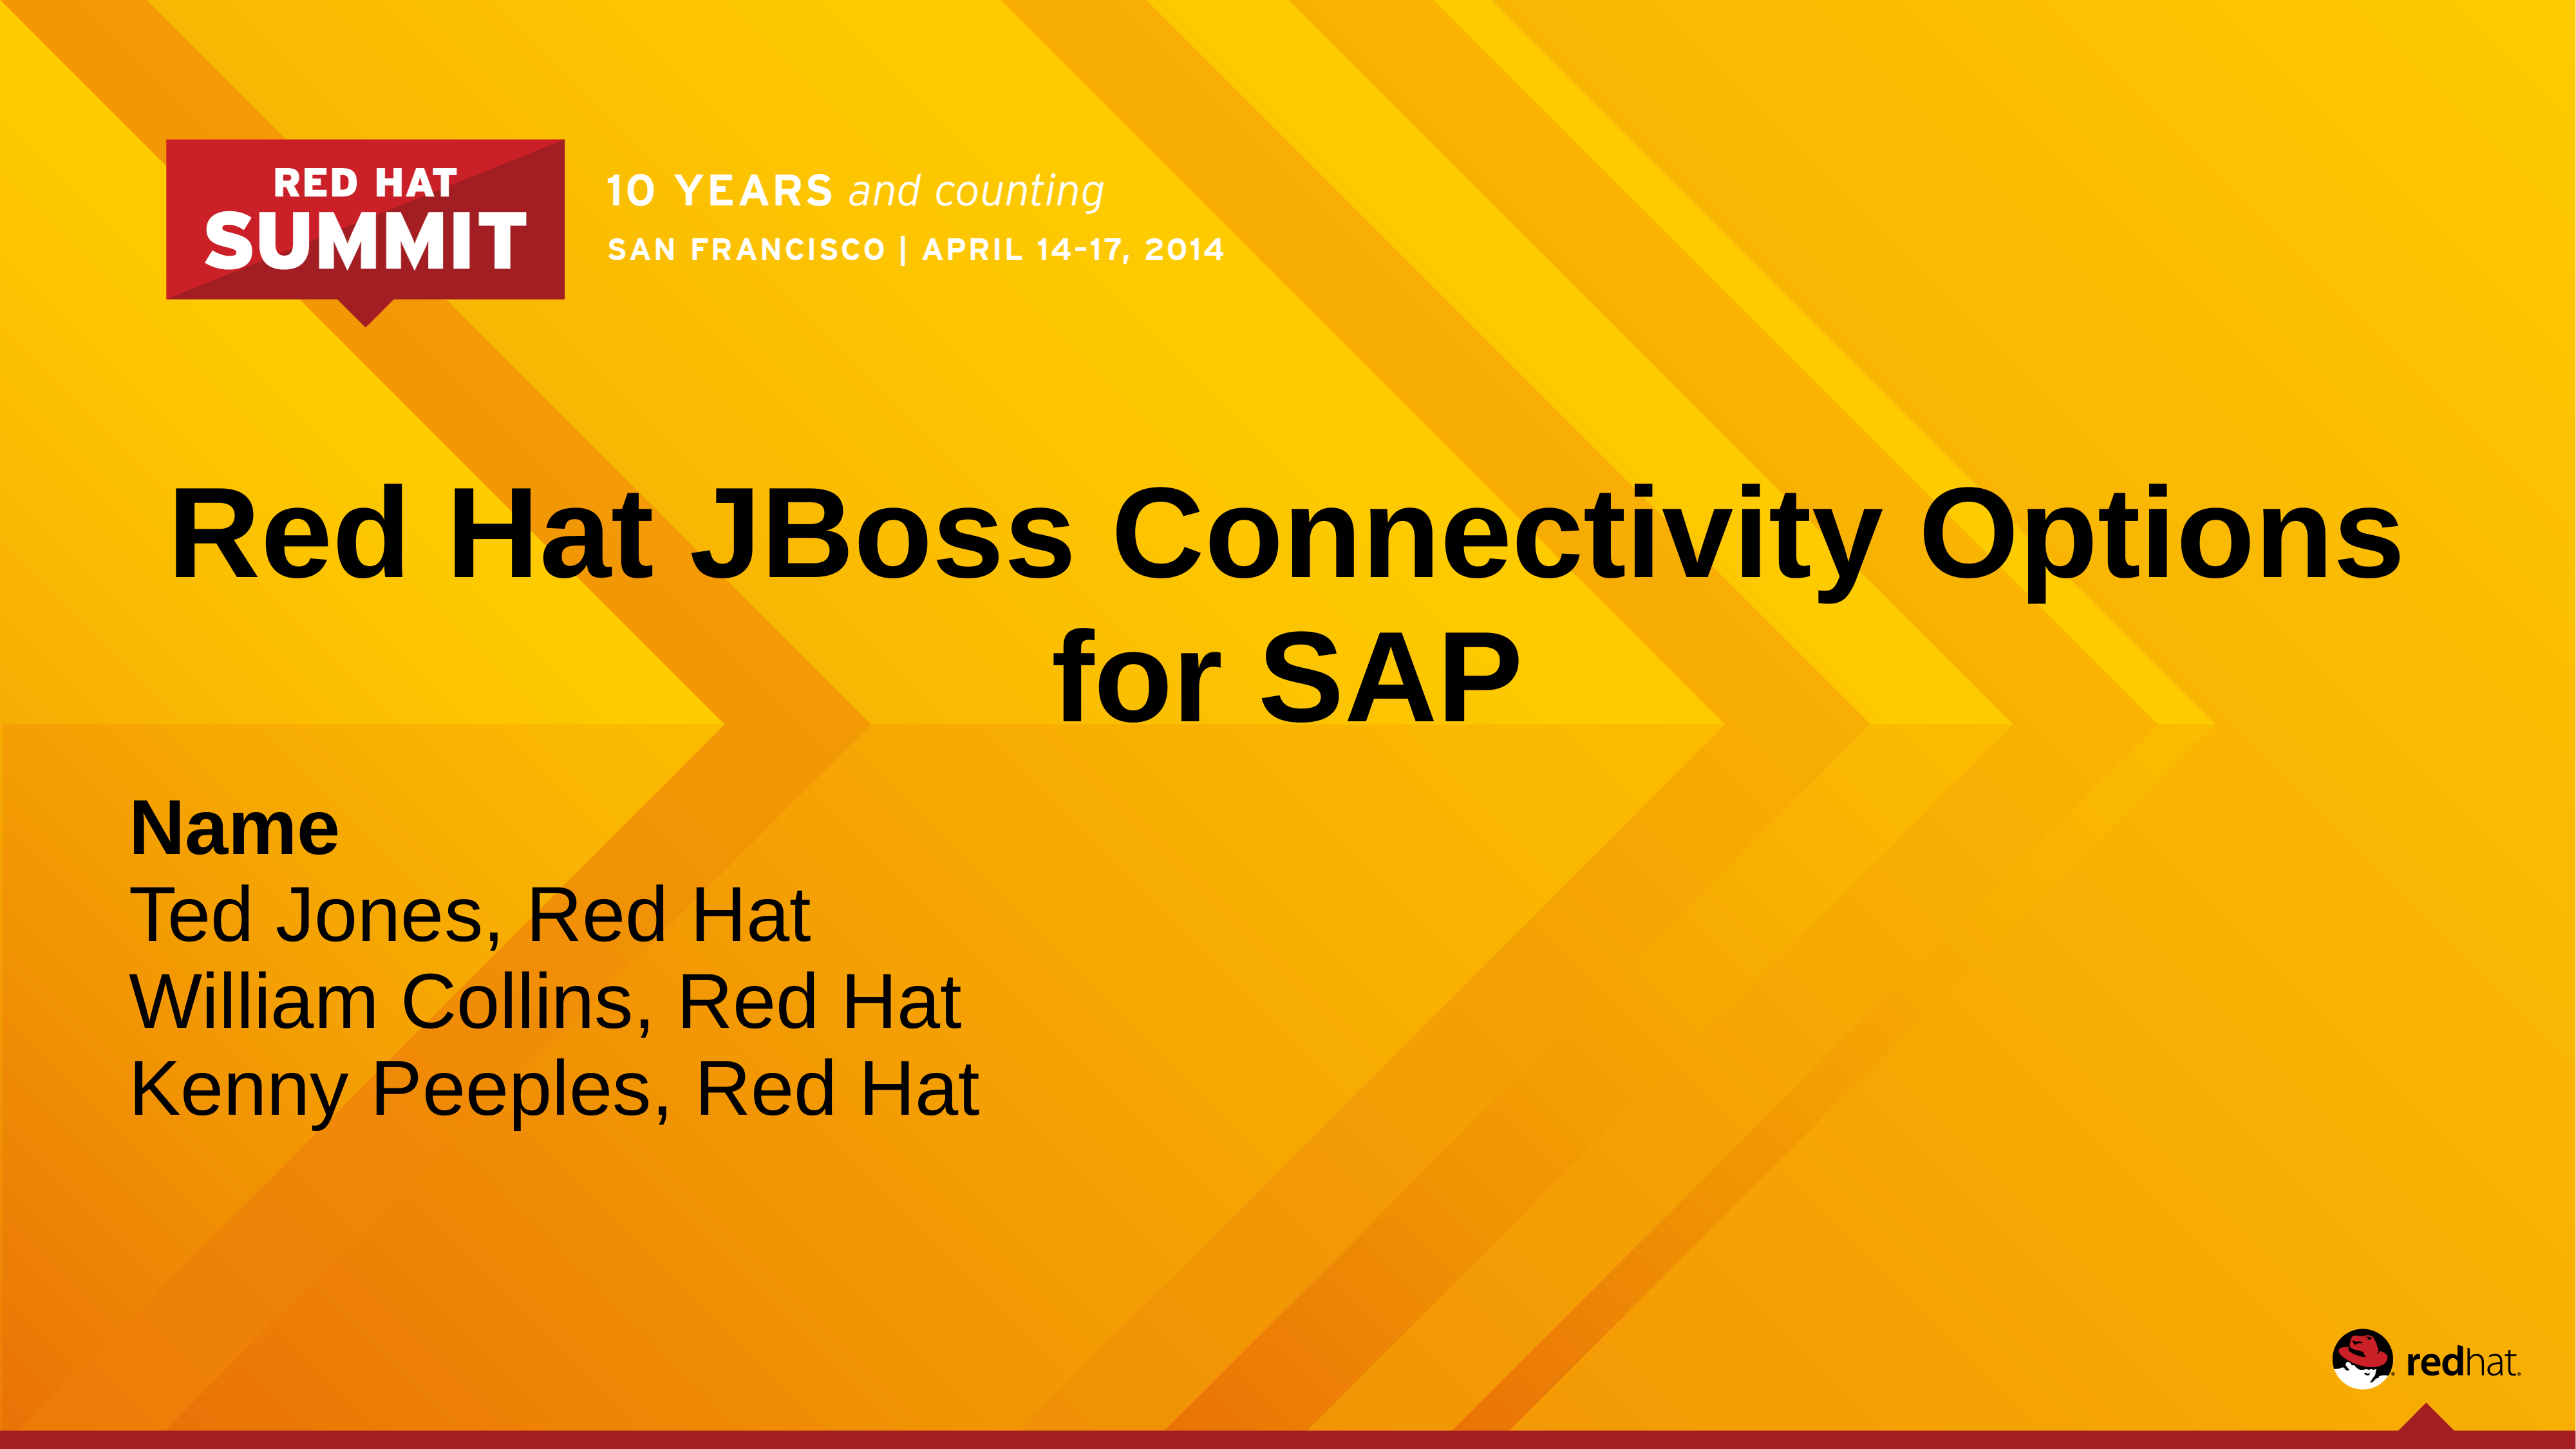

# Red Hat JBoss Connectivity Options for SAP
Name
Ted Jones, Red Hat
William Collins, Red Hat
Kenny Peeples, Red Hat